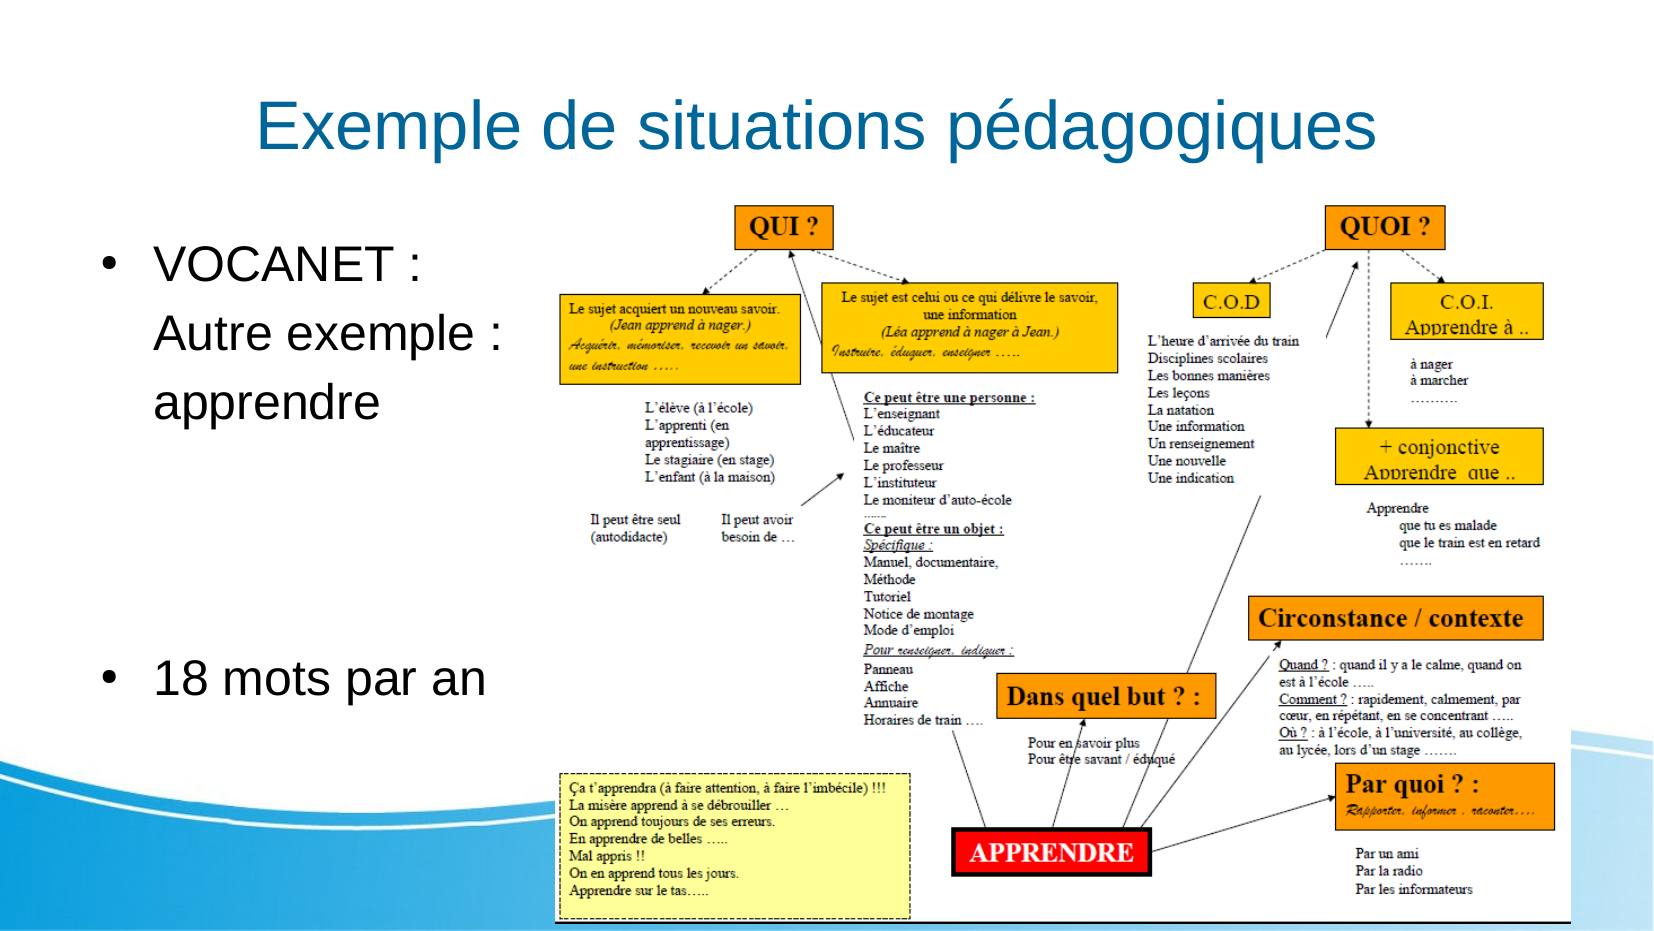

# Exemple de situations pédagogiques
VOCANET :
Autre exemple :
apprendre
18 mots par an